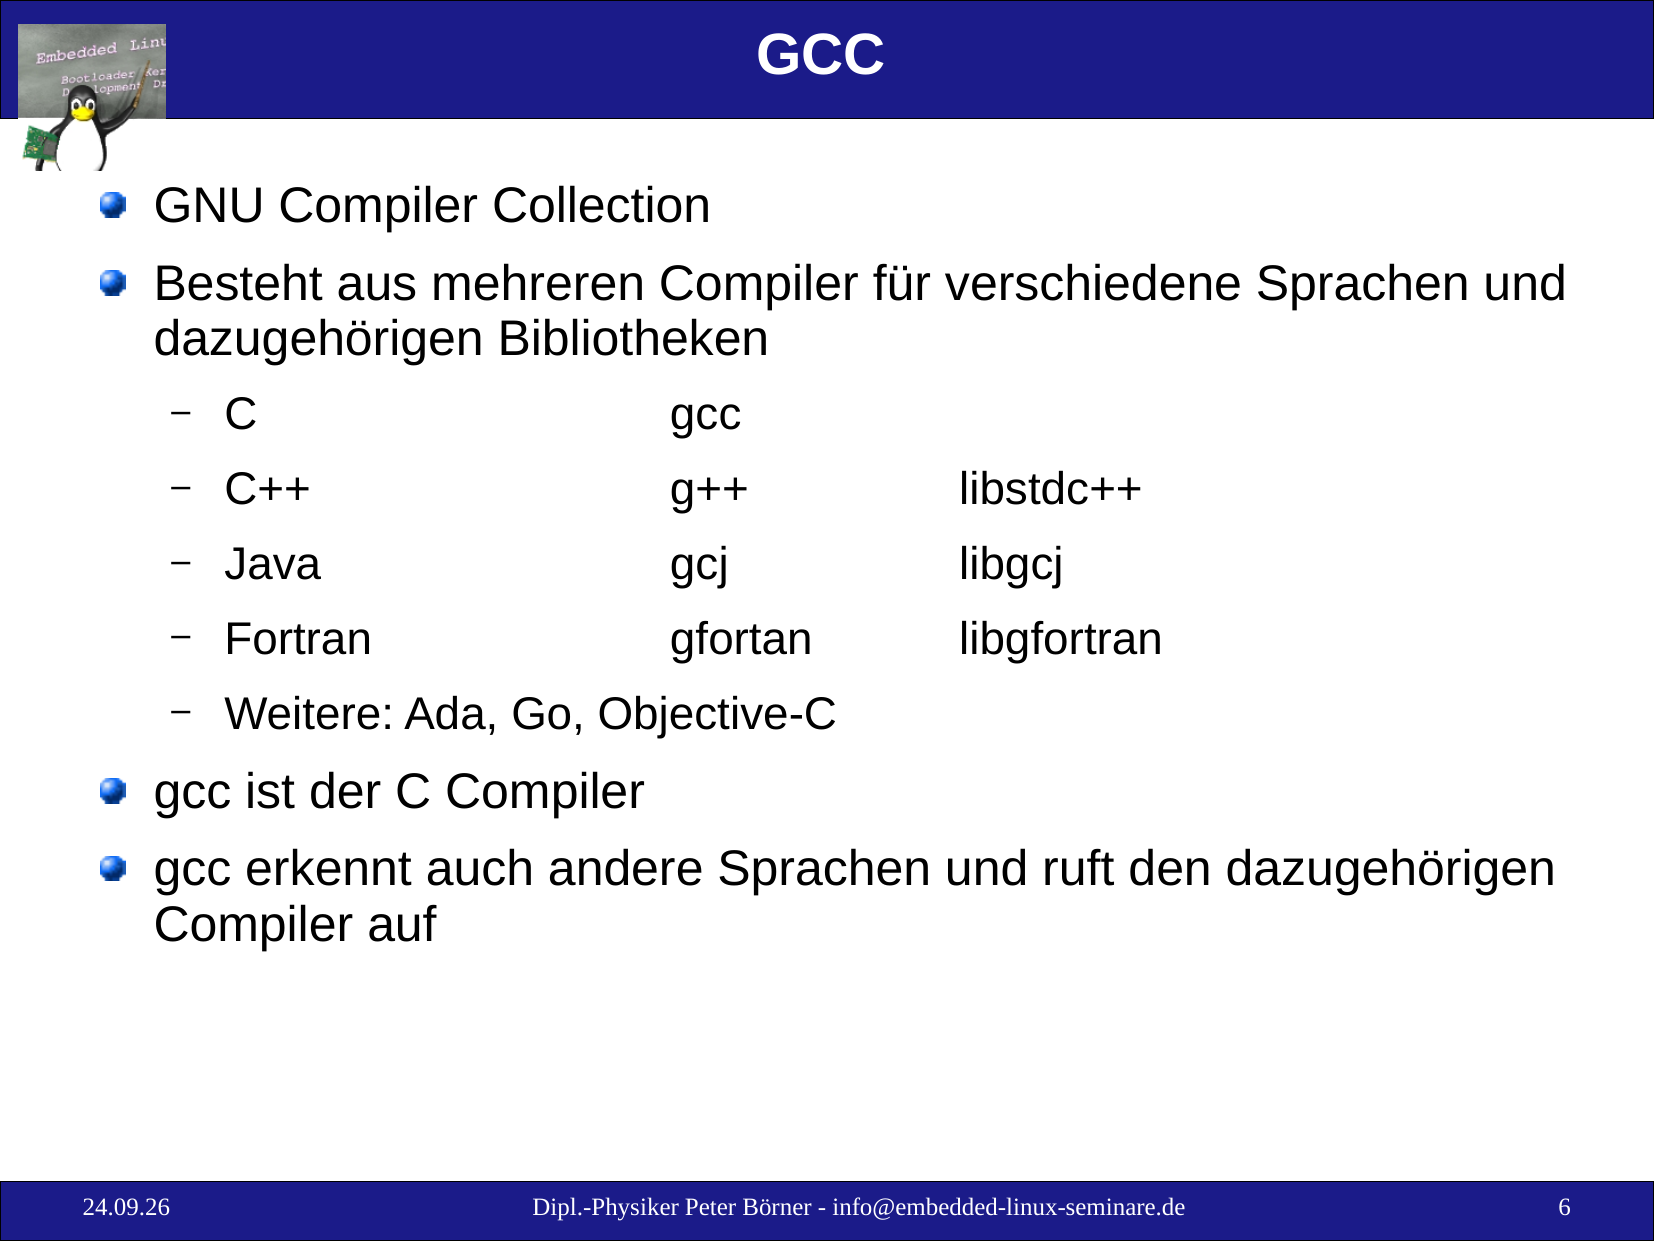

# GCC
GNU Compiler Collection
Besteht aus mehreren Compiler für verschiedene Sprachen und dazugehörigen Bibliotheken
C	gcc
C++	g++	libstdc++
Java	gcj	libgcj
Fortran	gfortan	libgfortran
Weitere: Ada, Go, Objective-C
gcc ist der C Compiler
gcc erkennt auch andere Sprachen und ruft den dazugehörigen Compiler auf
 Dipl.-Physiker Peter Börner - info@embedded-linux-seminare.de
6